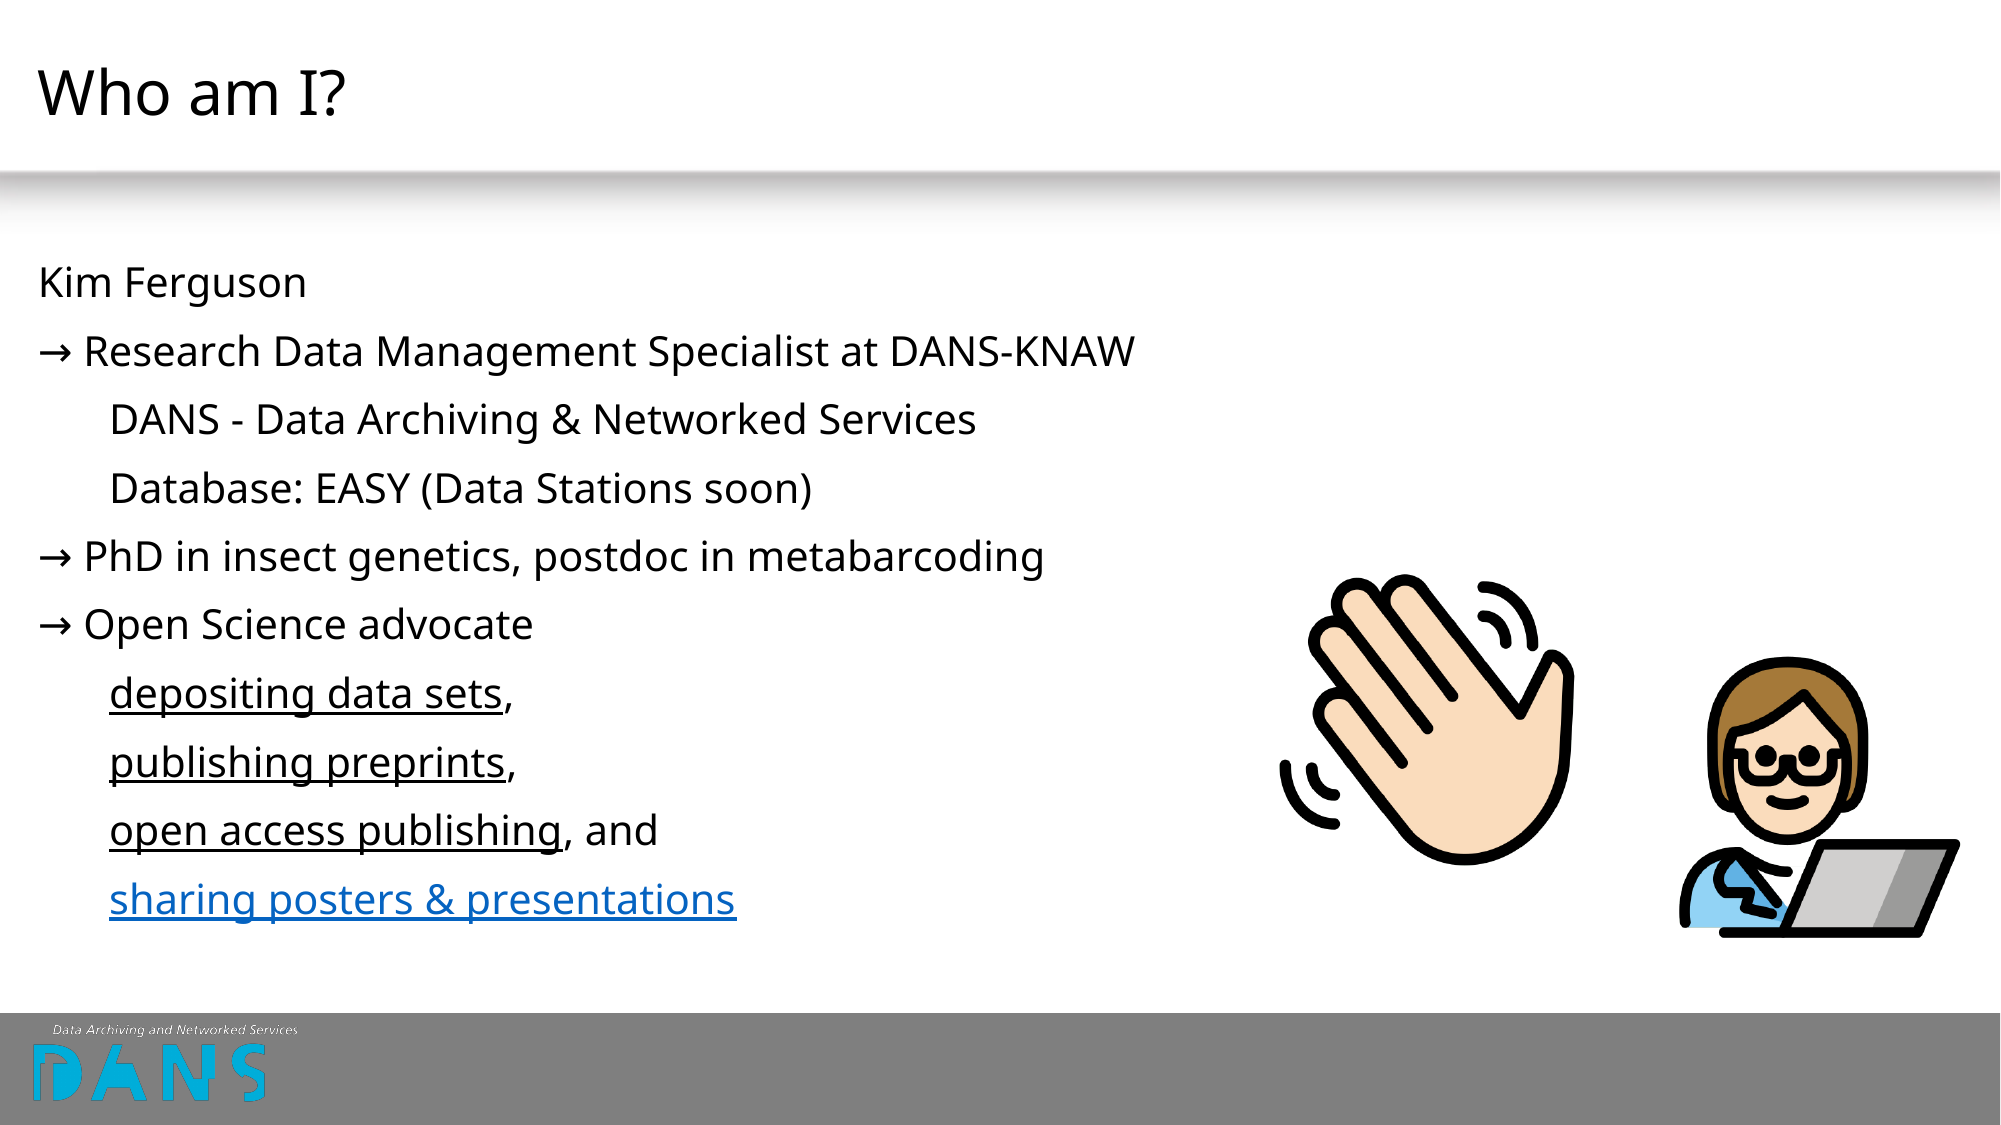

# Who am I?
Kim Ferguson
→ Research Data Management Specialist at DANS-KNAW
	DANS - Data Archiving & Networked Services
	Database: EASY (Data Stations soon)
→ PhD in insect genetics, postdoc in metabarcoding
→ Open Science advocate
depositing data sets,
publishing preprints,
open access publishing, and
sharing posters & presentations